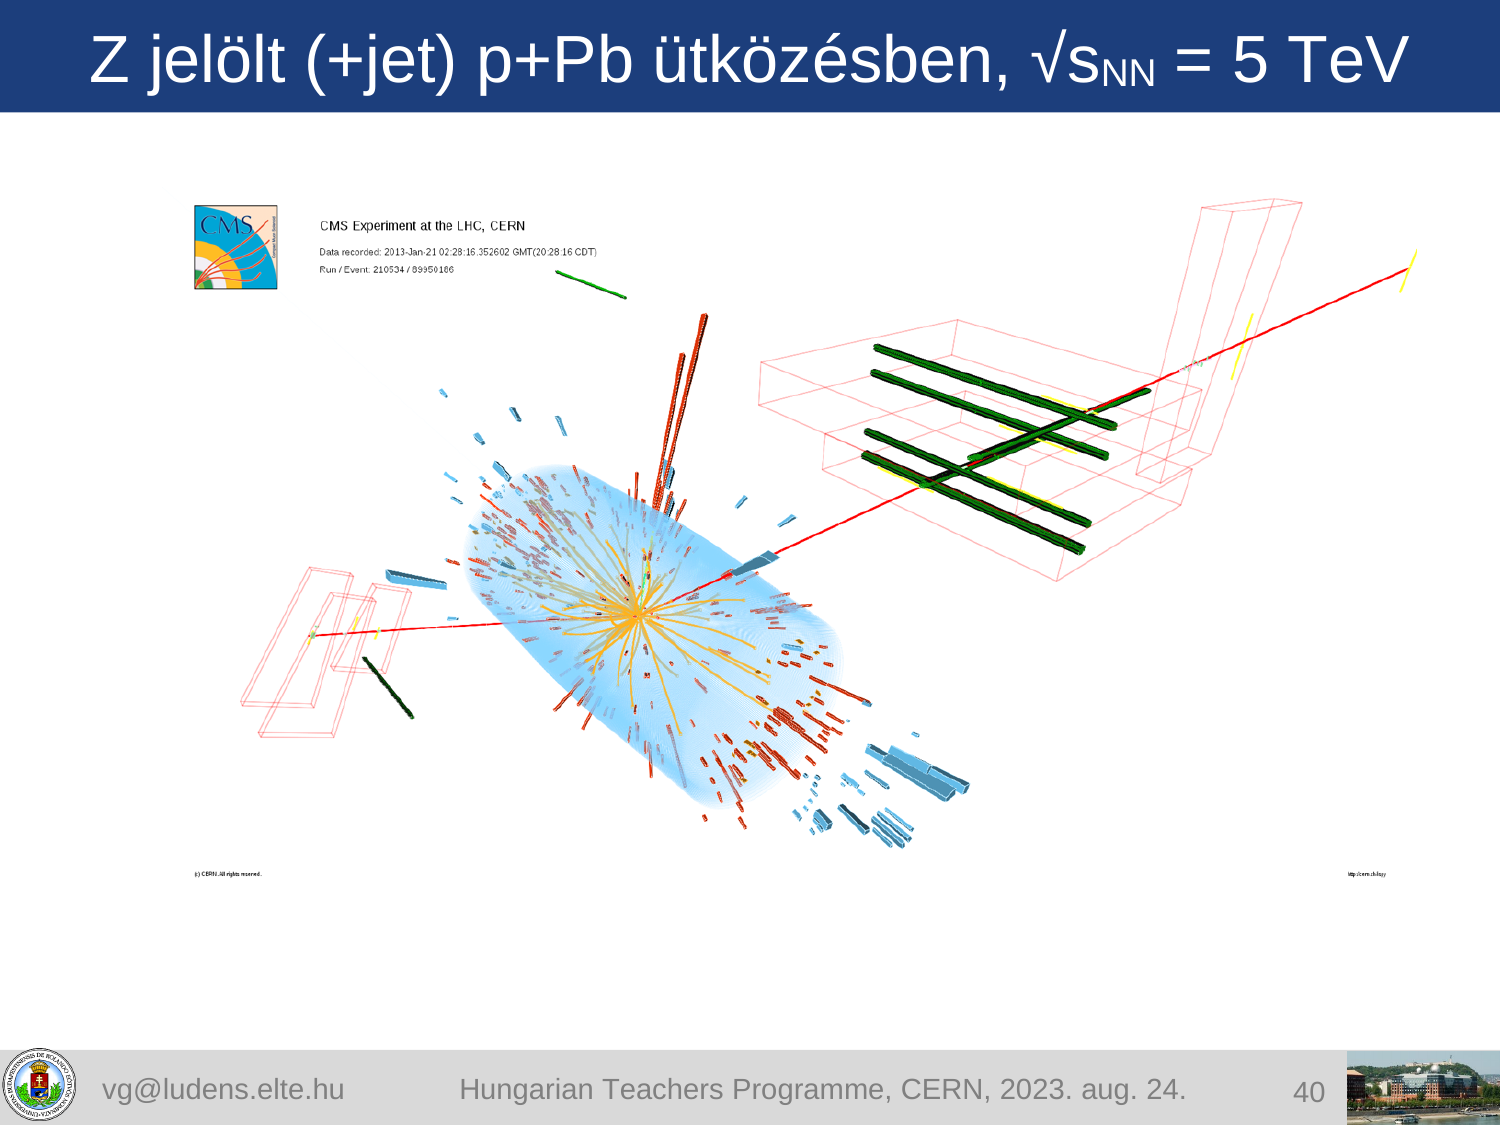

# Z jelölt (+jet) p+Pb ütközésben, √sNN = 5 TeV
40